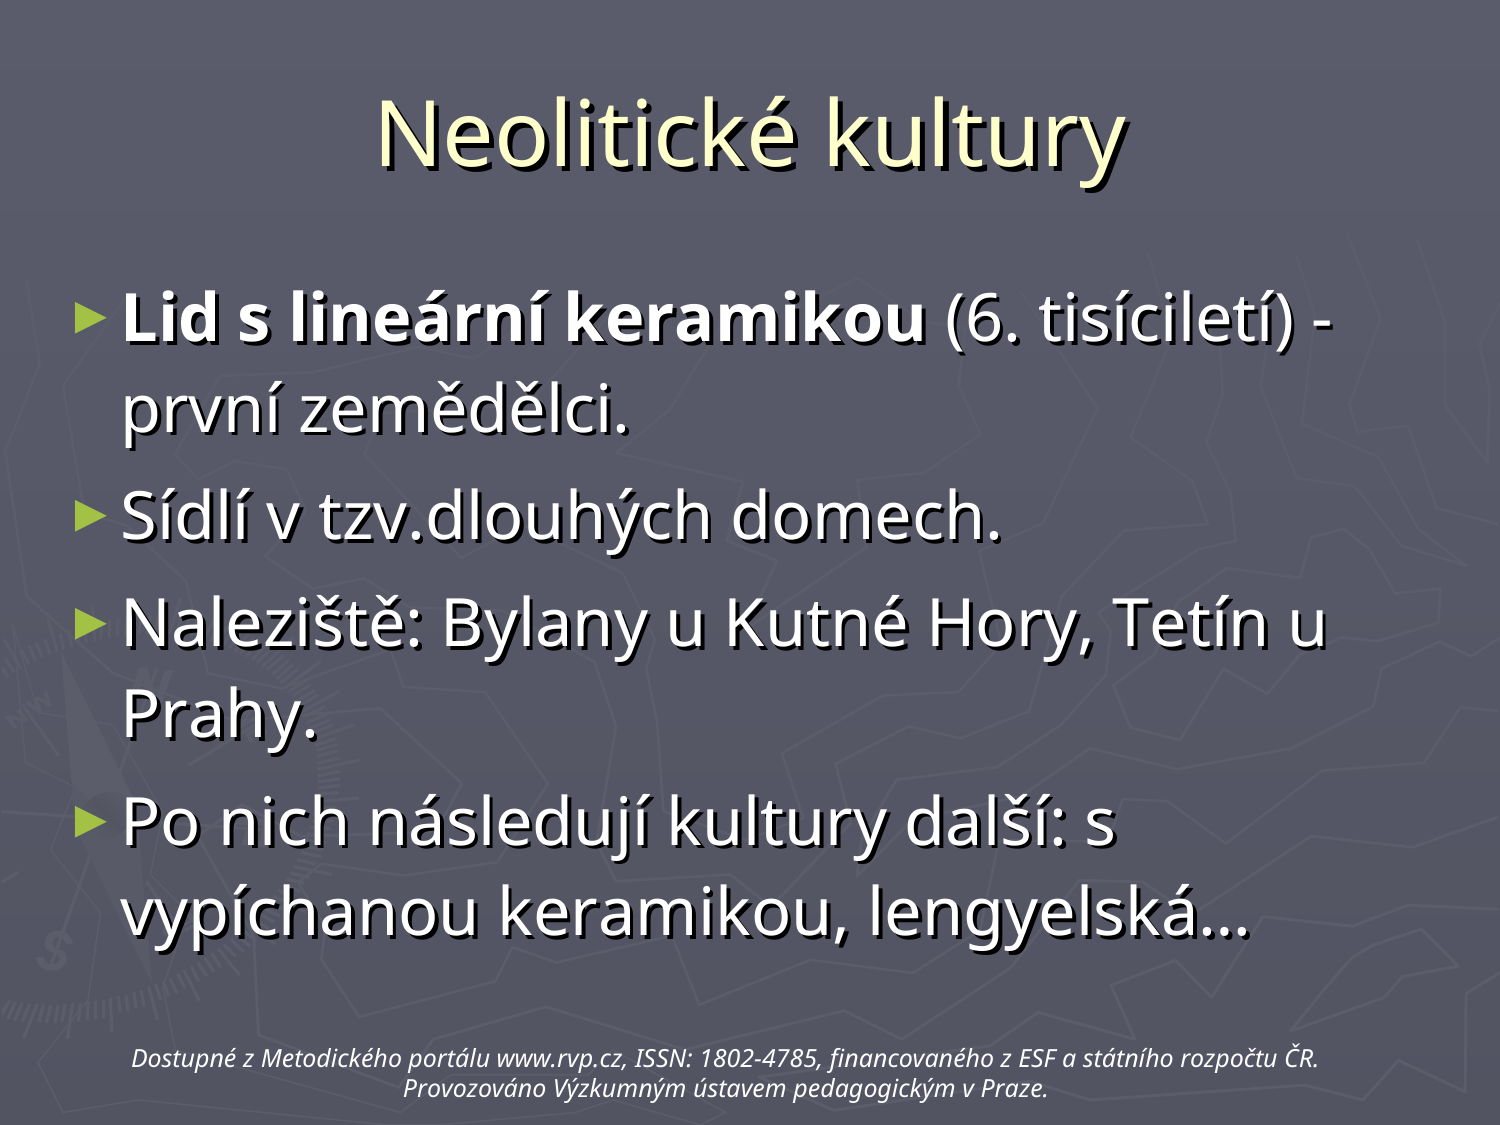

# Neolitické kultury
Lid s lineární keramikou (6. tisíciletí) - první zemědělci.
Sídlí v tzv.dlouhých domech.
Naleziště: Bylany u Kutné Hory, Tetín u Prahy.
Po nich následují kultury další: s vypíchanou keramikou, lengyelská…
Dostupné z Metodického portálu www.rvp.cz, ISSN: 1802-4785, financovaného z ESF a státního rozpočtu ČR. Provozováno Výzkumným ústavem pedagogickým v Praze.